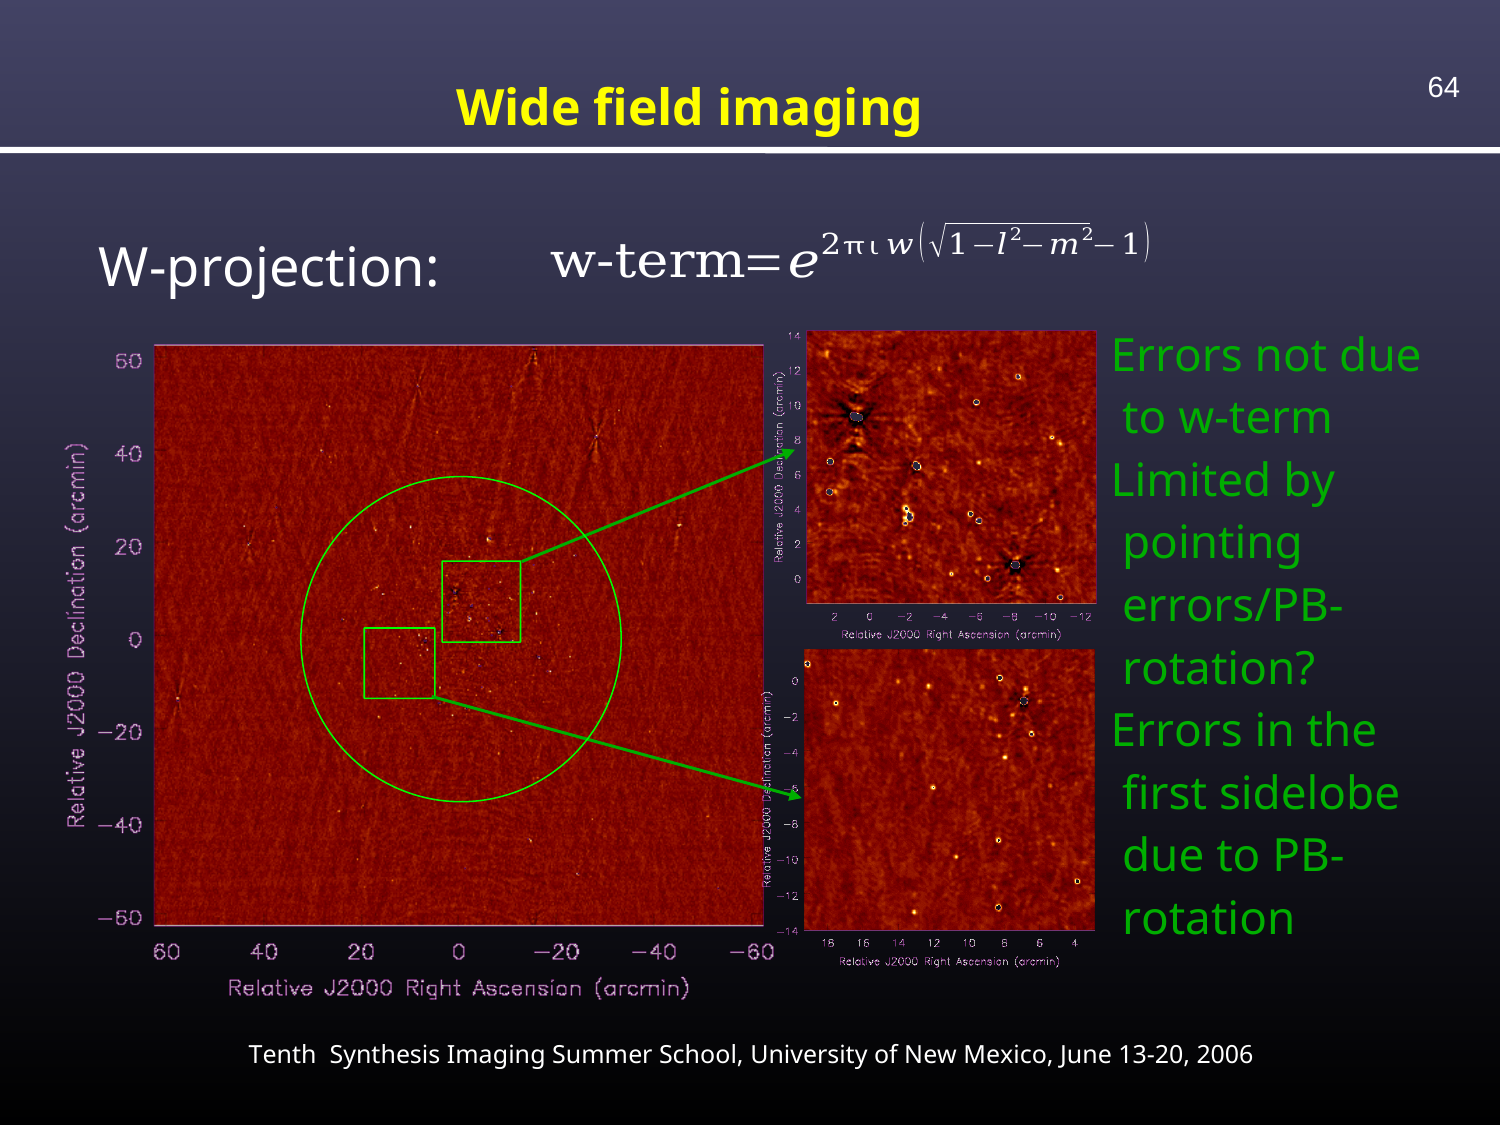

# Wide field imaging
W-projection:
Errors not due to w-term
Limited by pointing errors/PB-rotation?
Errors in the first sidelobe due to PB-rotation